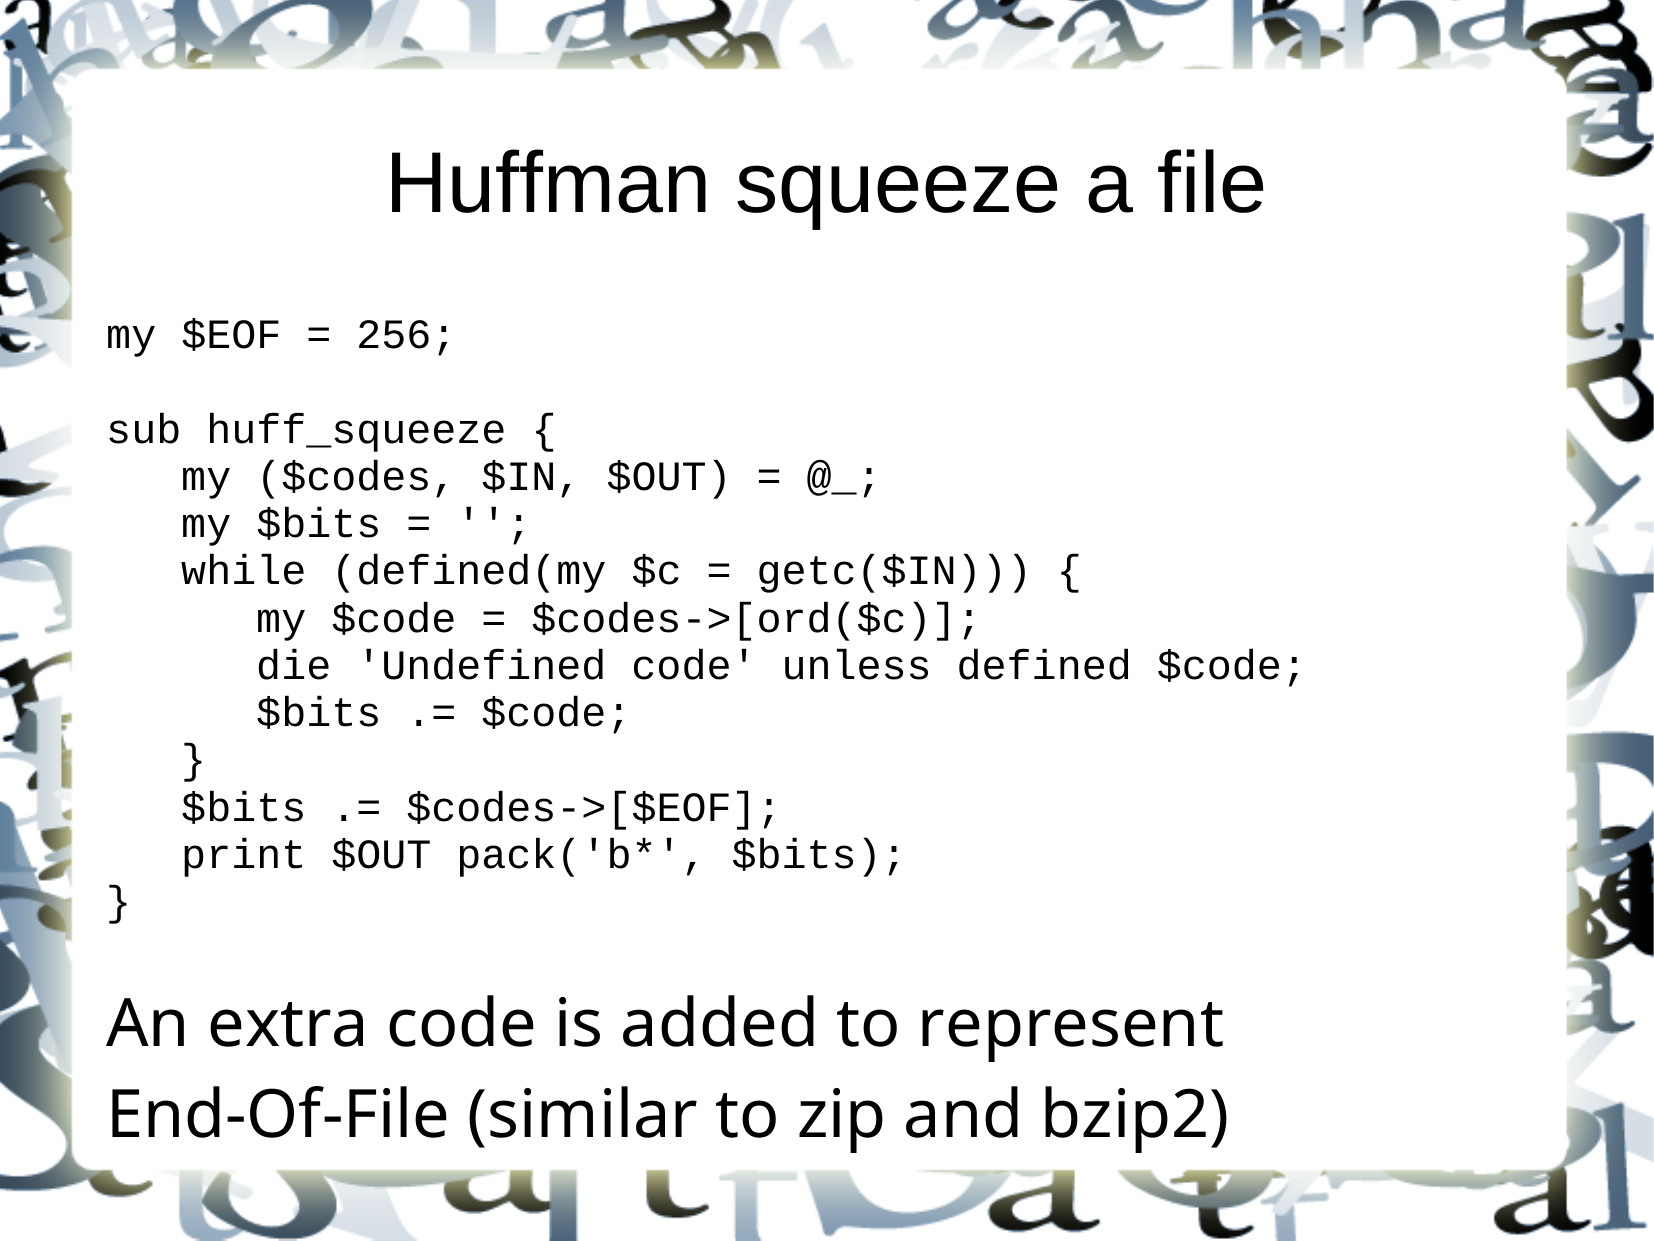

# Huffman squeeze a file
my $EOF = 256;
sub huff_squeeze {
 my ($codes, $IN, $OUT) = @_;
 my $bits = '';
 while (defined(my $c = getc($IN))) {
 my $code = $codes->[ord($c)];
 die 'Undefined code' unless defined $code;
 $bits .= $code;
 }
 $bits .= $codes->[$EOF];
 print $OUT pack('b*', $bits);
}
An extra code is added to represent
End-Of-File (similar to zip and bzip2)